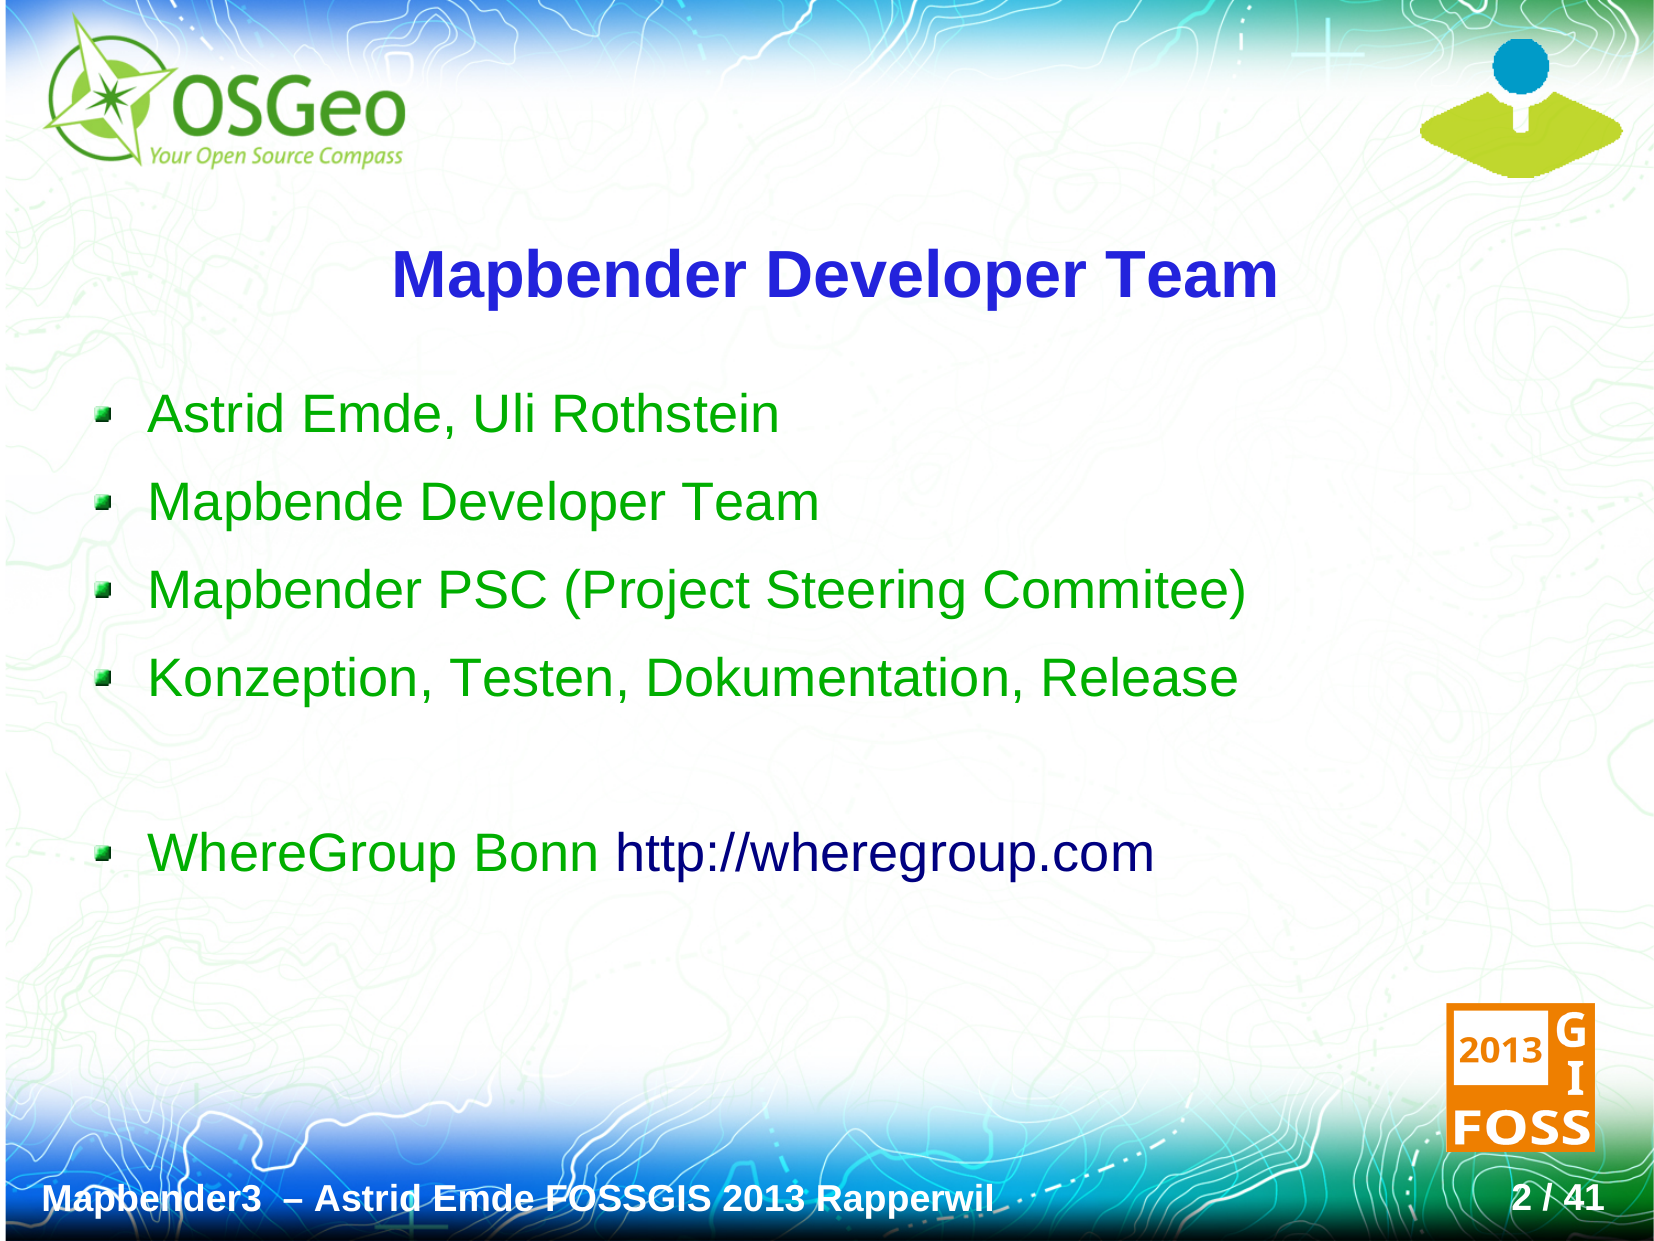

# Mapbender Developer Team
Astrid Emde, Uli Rothstein
Mapbende Developer Team
Mapbender PSC (Project Steering Commitee)
Konzeption, Testen, Dokumentation, Release
WhereGroup Bonn http://wheregroup.com